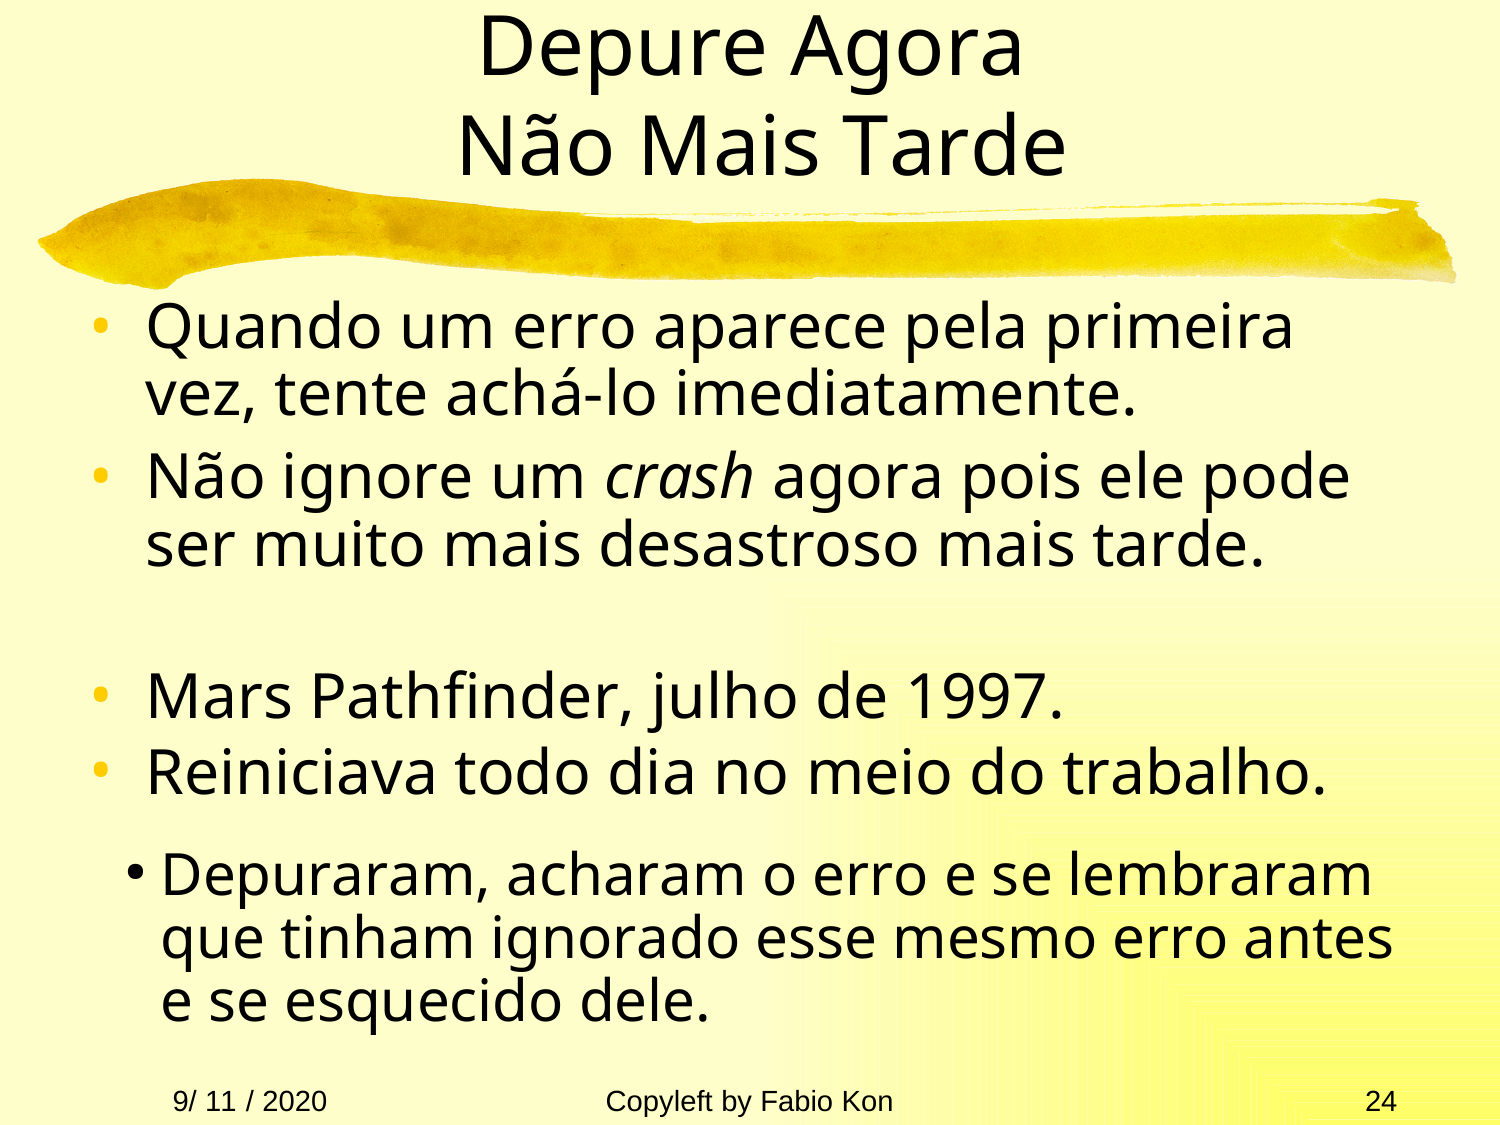

# Depure Agora Não Mais Tarde
Quando um erro aparece pela primeira vez, tente achá-lo imediatamente.
Não ignore um crash agora pois ele pode ser muito mais desastroso mais tarde.
Mars Pathfinder, julho de 1997.
Reiniciava todo dia no meio do trabalho.
Depuraram, acharam o erro e se lembraram que tinham ignorado esse mesmo erro antes e se esquecido dele.
ECOOP'99 OOOSW
24